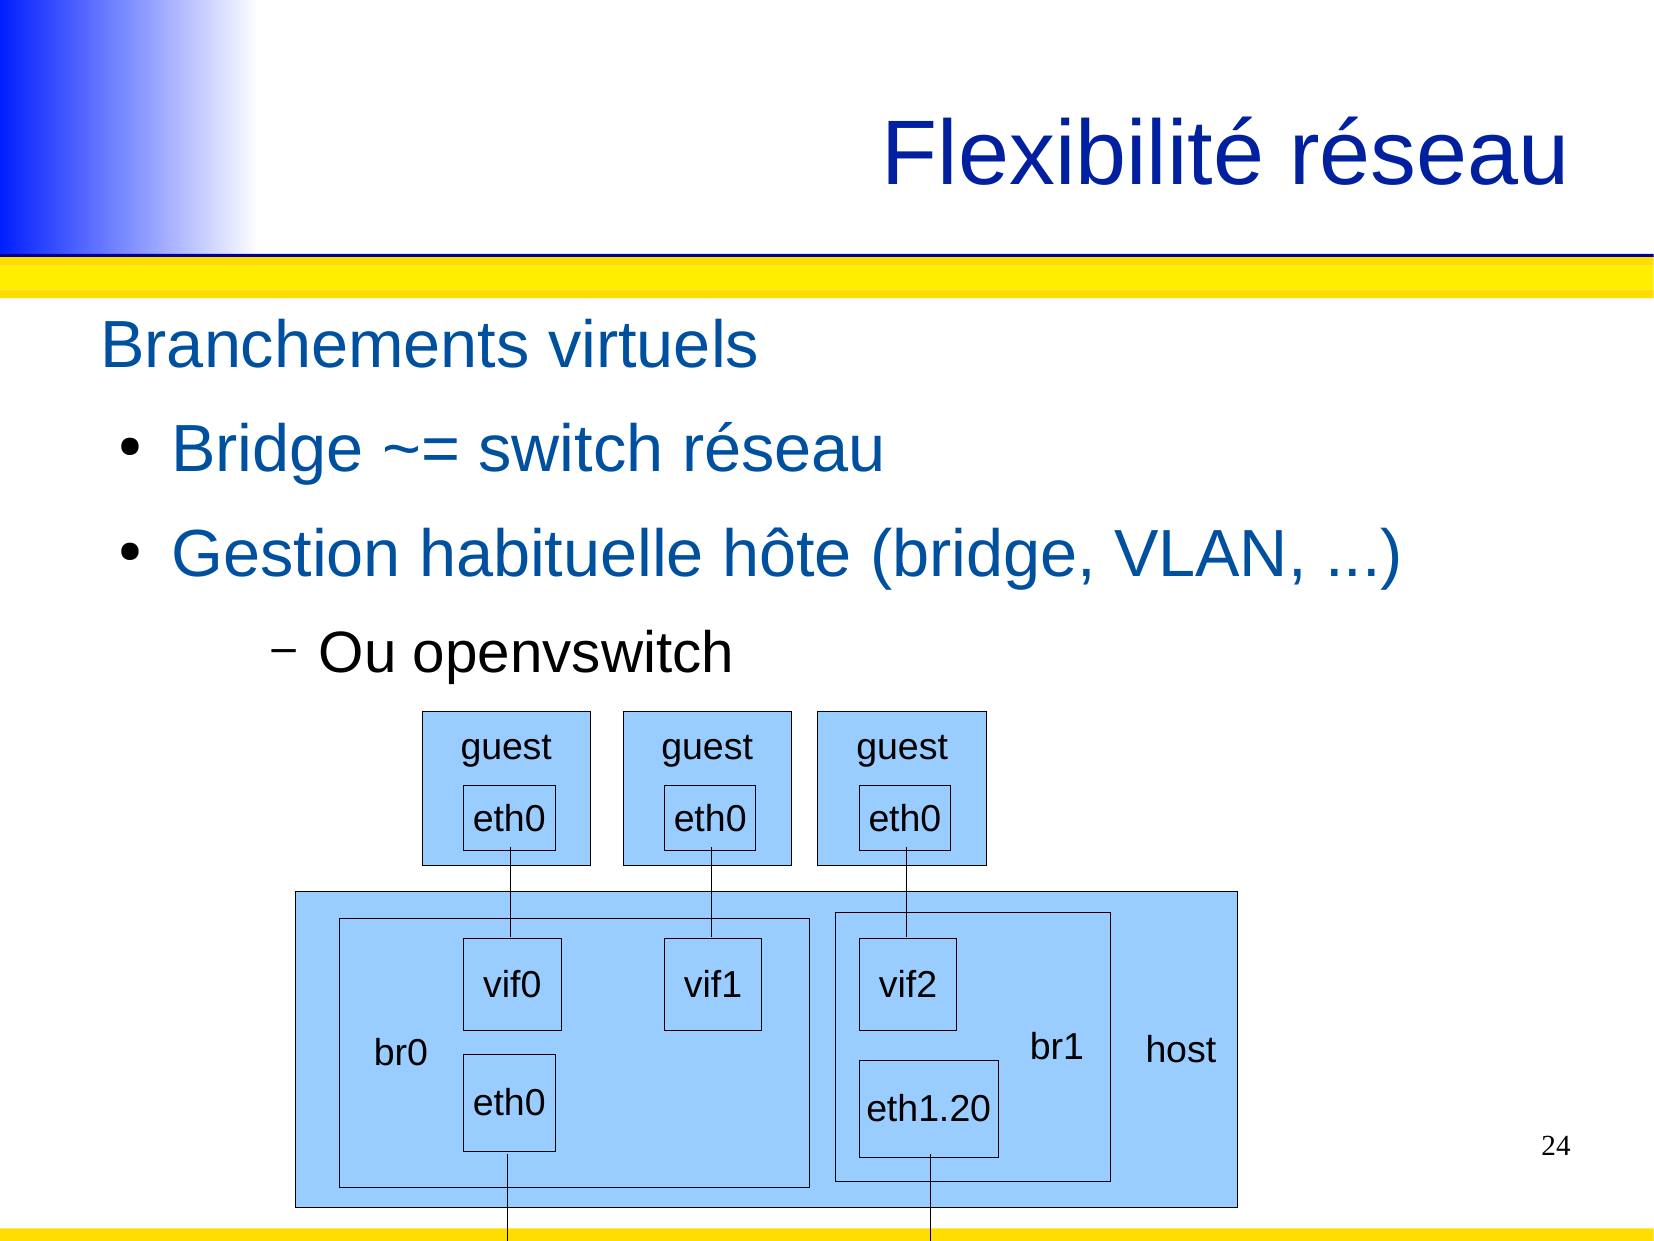

# Flexibilité réseau
Branchements virtuels
Bridge ~= switch réseau
Gestion habituelle hôte (bridge, VLAN, ...)
Ou openvswitch
guest
guest
guest
eth0
eth0
eth0
 host
 br1
br0
vif0
vif1
vif2
eth0
eth1.20
24